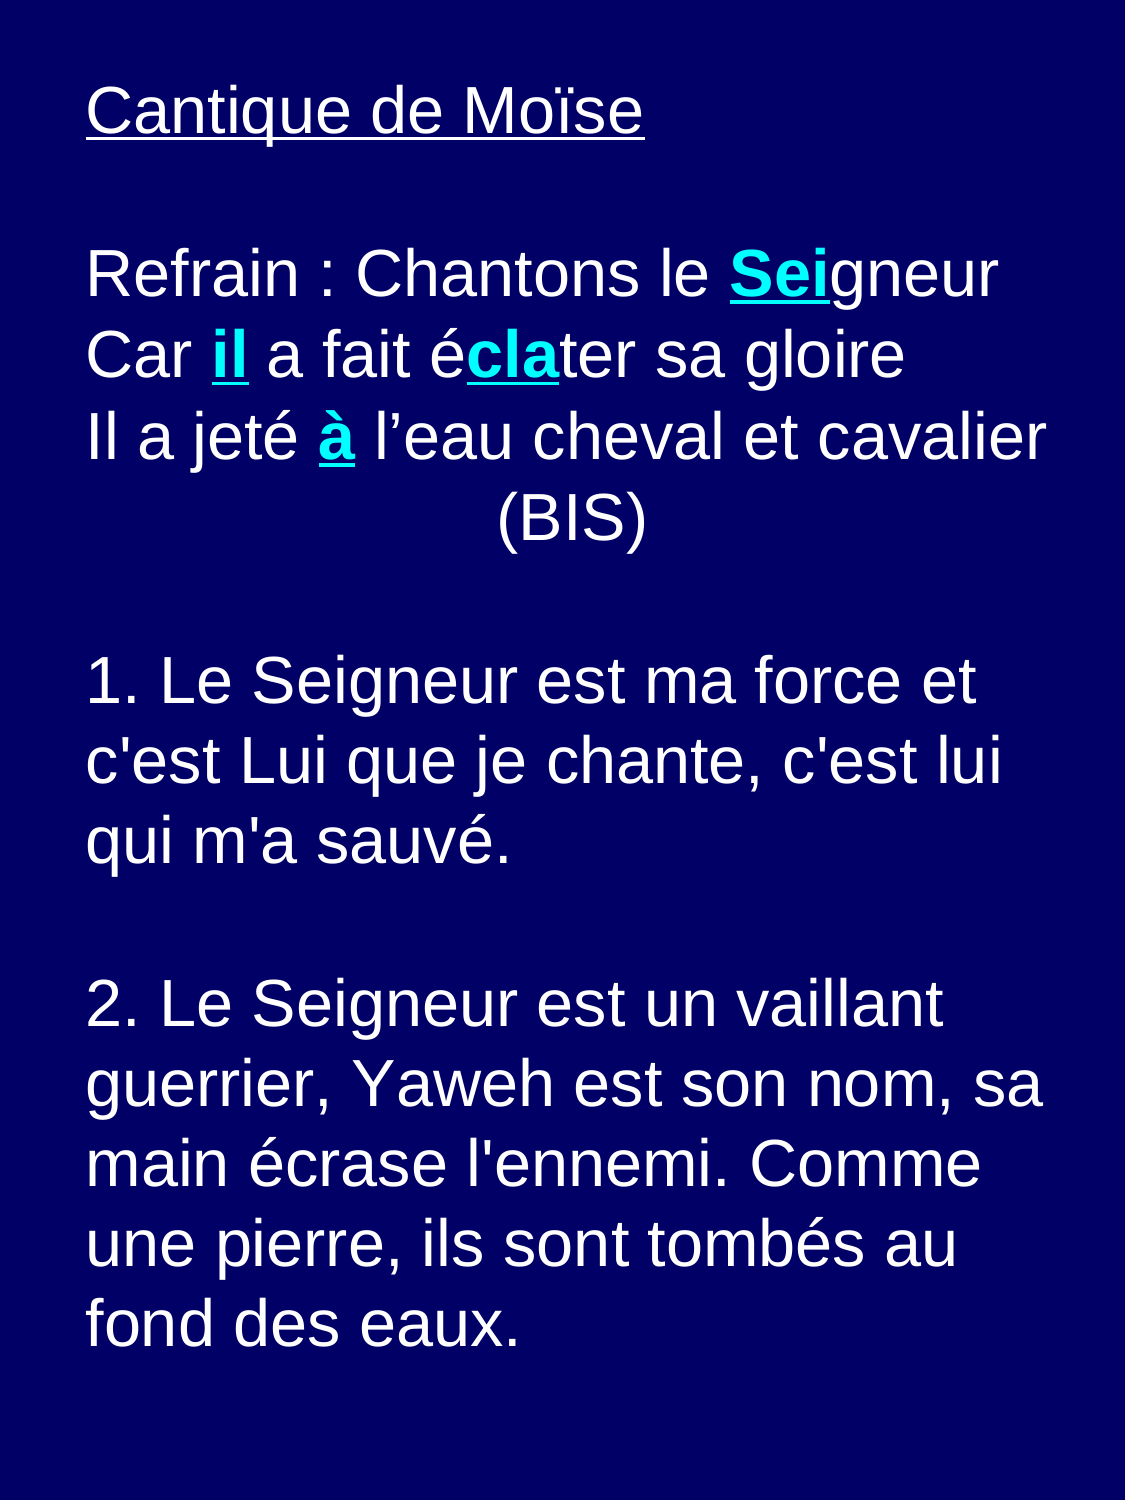

Cantique de Moïse
Refrain : Chantons le Seigneur
Car il a fait éclater sa gloire
Il a jeté à l’eau cheval et cavalier
(BIS)
1. Le Seigneur est ma force et c'est Lui que je chante, c'est lui qui m'a sauvé.
2. Le Seigneur est un vaillant guerrier, Yaweh est son nom, sa main écrase l'ennemi. Comme une pierre, ils sont tombés au fond des eaux.